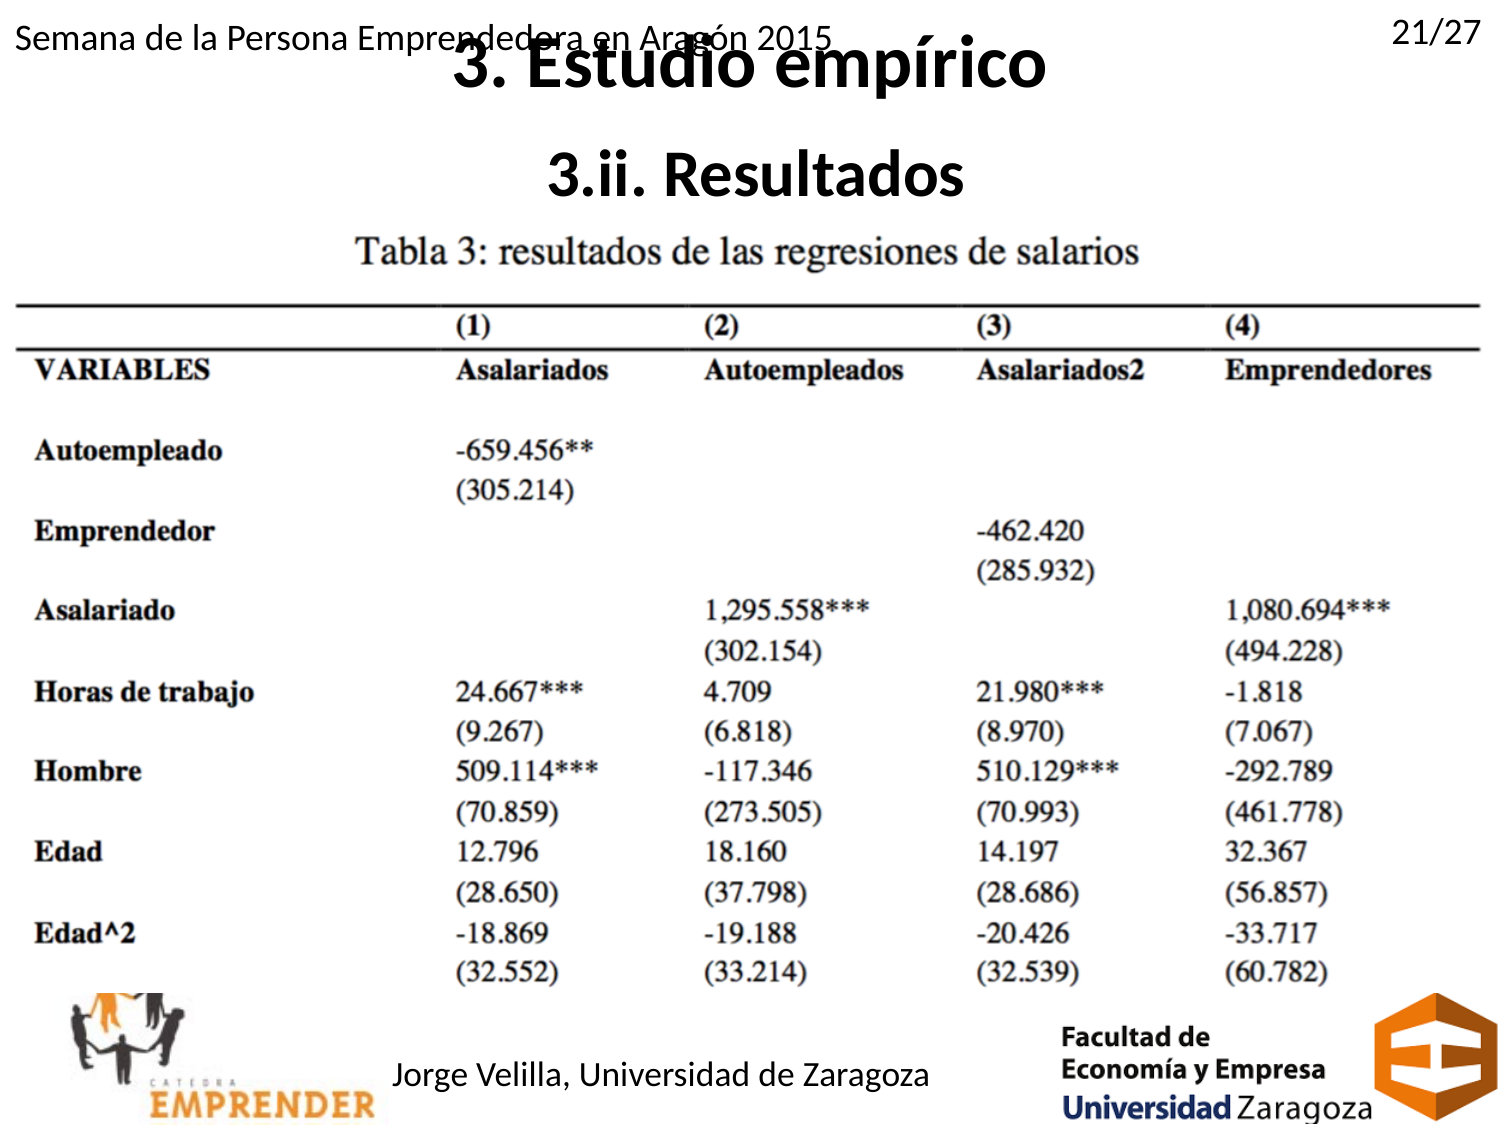

Semana de la Persona Emprendedora en Aragón 2015
# 3. Estudio empírico
3.ii. Resultados
Jorge Velilla, Universidad de Zaragoza